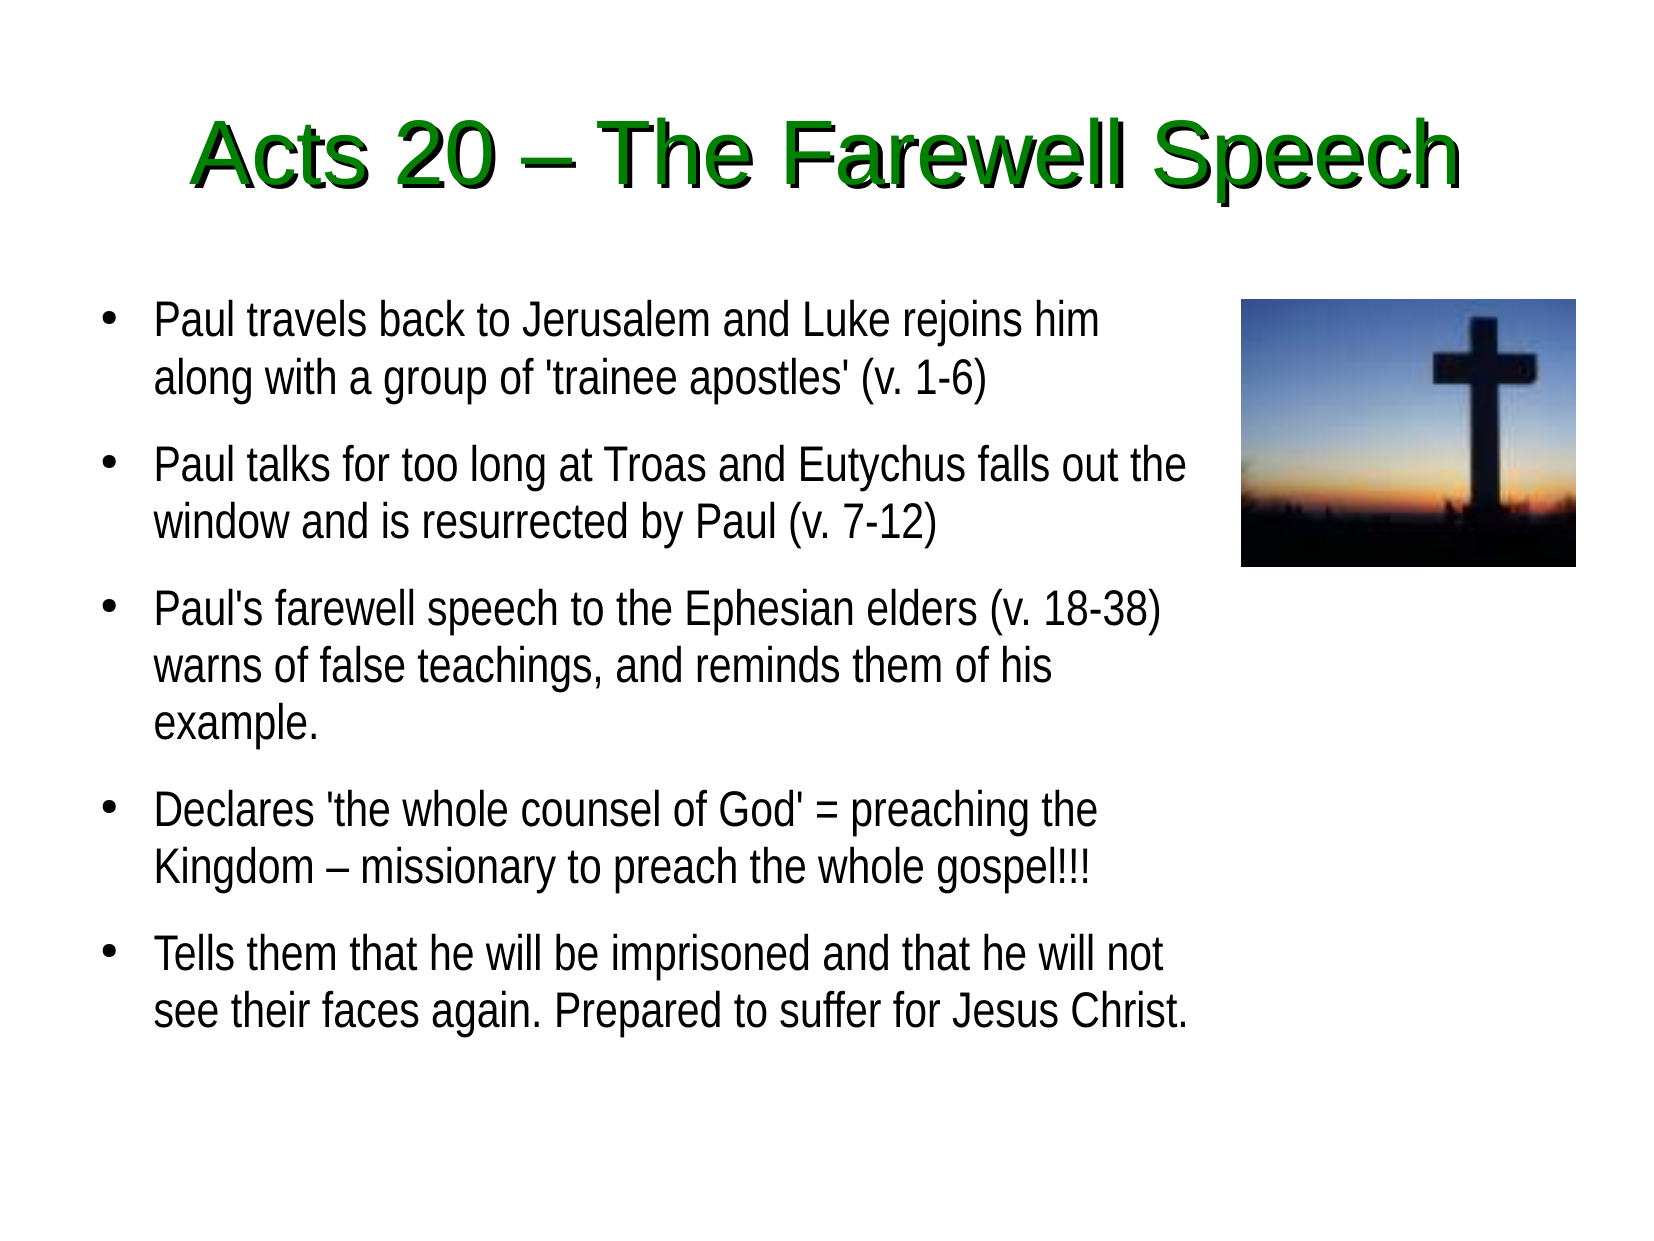

# Acts 20 – The Farewell Speech
Paul travels back to Jerusalem and Luke rejoins him along with a group of 'trainee apostles' (v. 1-6)
Paul talks for too long at Troas and Eutychus falls out the window and is resurrected by Paul (v. 7-12)
Paul's farewell speech to the Ephesian elders (v. 18-38) warns of false teachings, and reminds them of his example.
Declares 'the whole counsel of God' = preaching the Kingdom – missionary to preach the whole gospel!!!
Tells them that he will be imprisoned and that he will not see their faces again. Prepared to suffer for Jesus Christ.